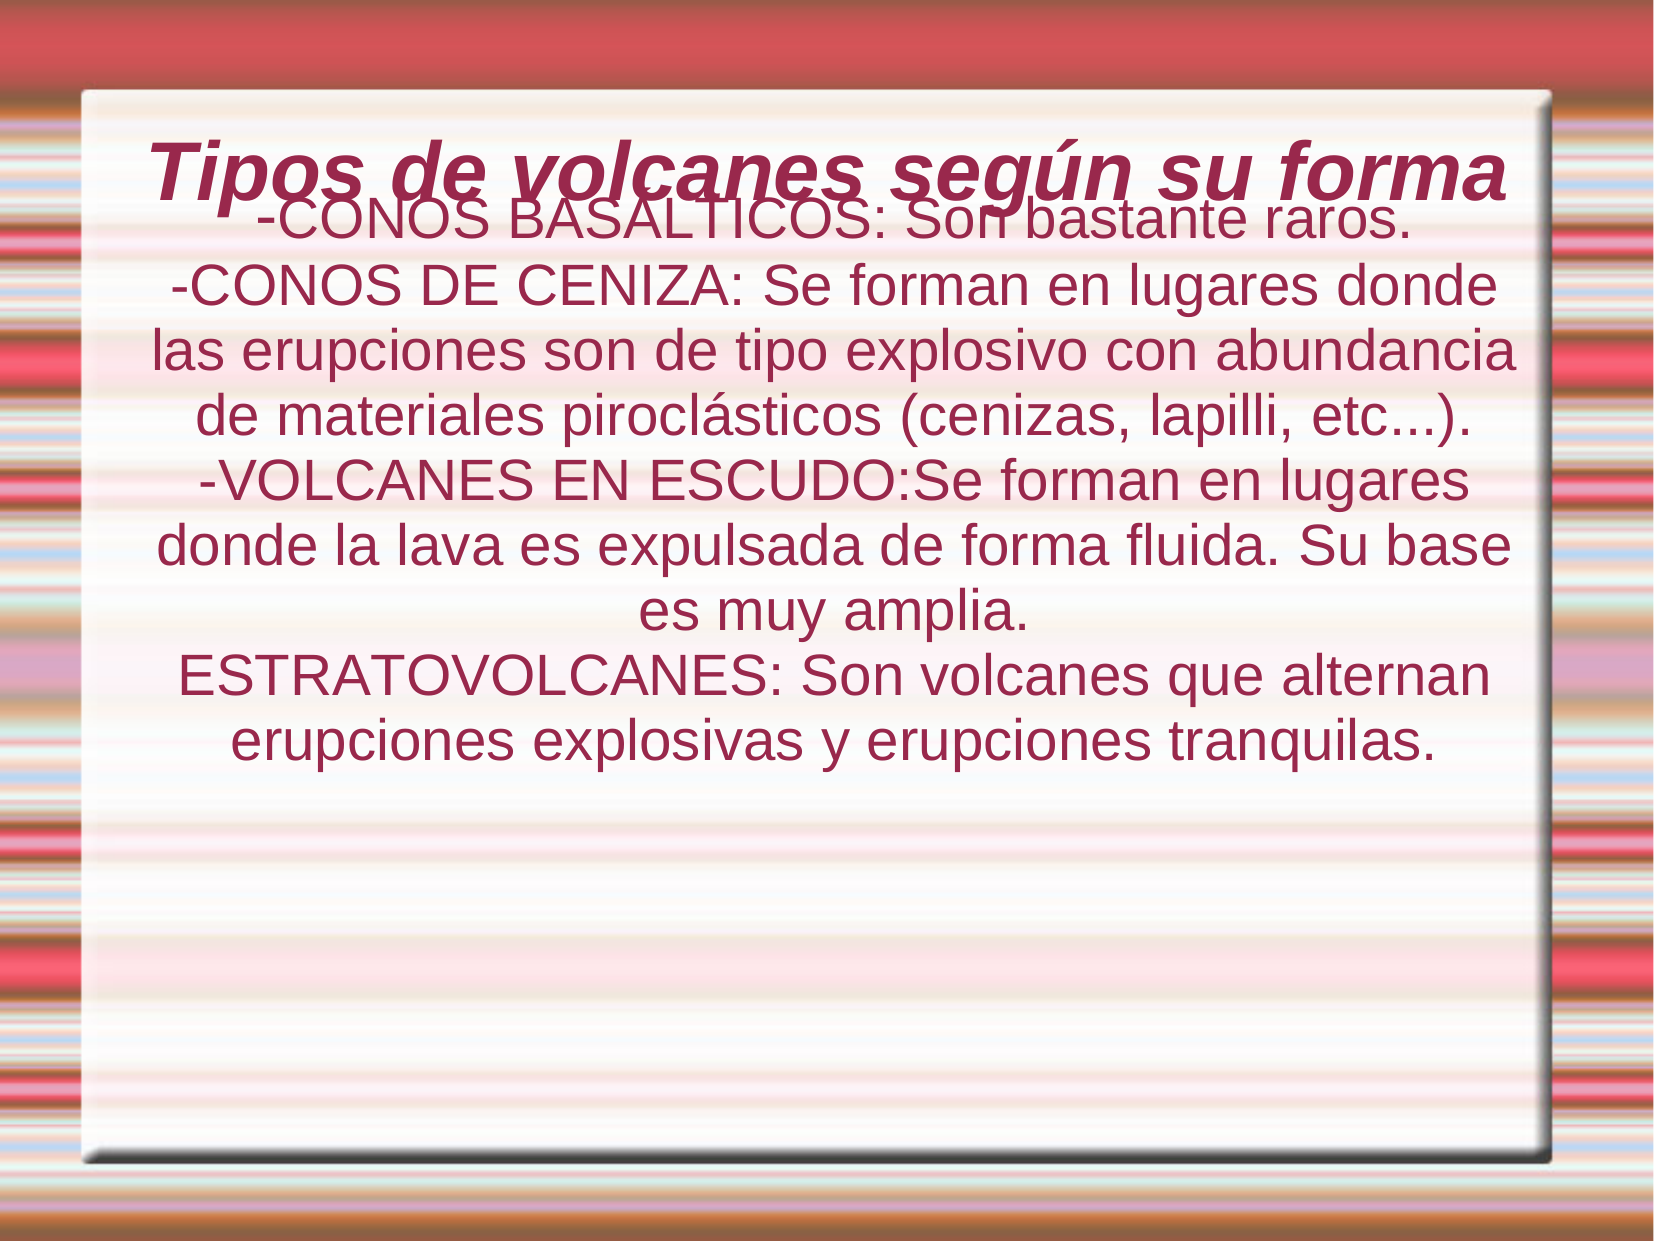

# -CONOS BASÁLTICOS: Son bastante raros.
-CONOS DE CENIZA: Se forman en lugares donde las erupciones son de tipo explosivo con abundancia de materiales piroclásticos (cenizas, lapilli, etc...).
-VOLCANES EN ESCUDO:Se forman en lugares donde la lava es expulsada de forma fluida. Su base es muy amplia.
ESTRATOVOLCANES: Son volcanes que alternan erupciones explosivas y erupciones tranquilas.
Tipos de volcanes según su forma